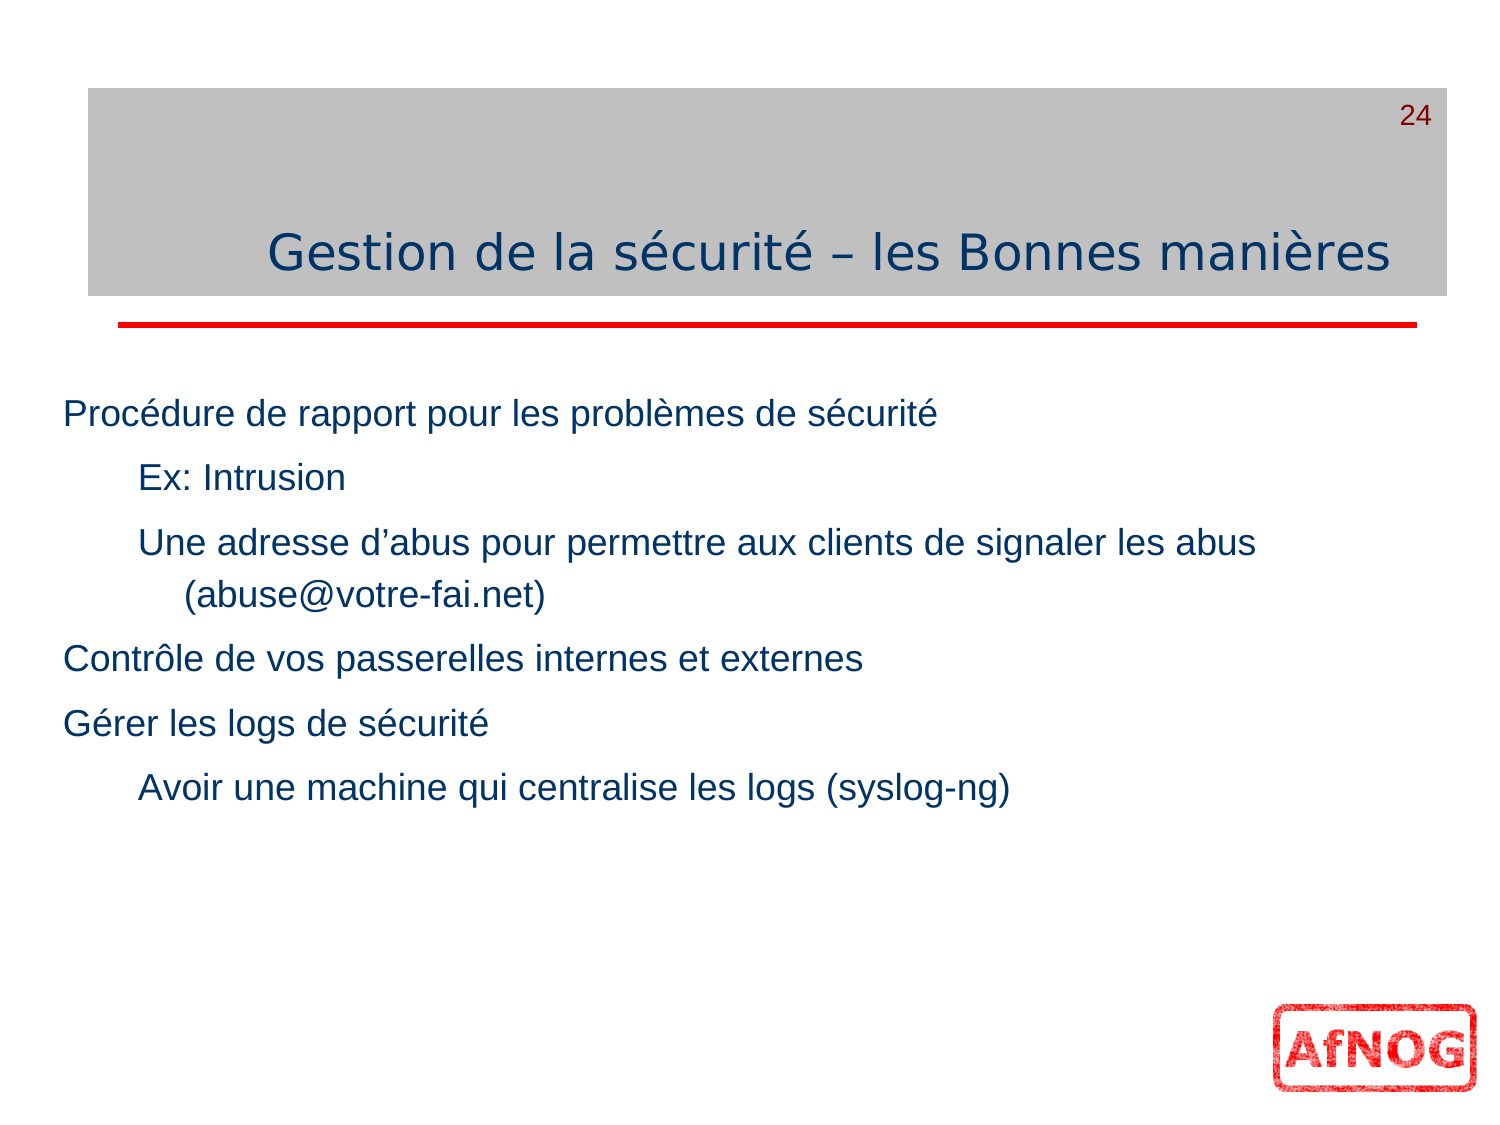

# Gestion de la sécurité – les Bonnes manières
Procédure de rapport pour les problèmes de sécurité
Ex: Intrusion
Une adresse d’abus pour permettre aux clients de signaler les abus (abuse@votre-fai.net)
Contrôle de vos passerelles internes et externes
Gérer les logs de sécurité
Avoir une machine qui centralise les logs (syslog-ng)